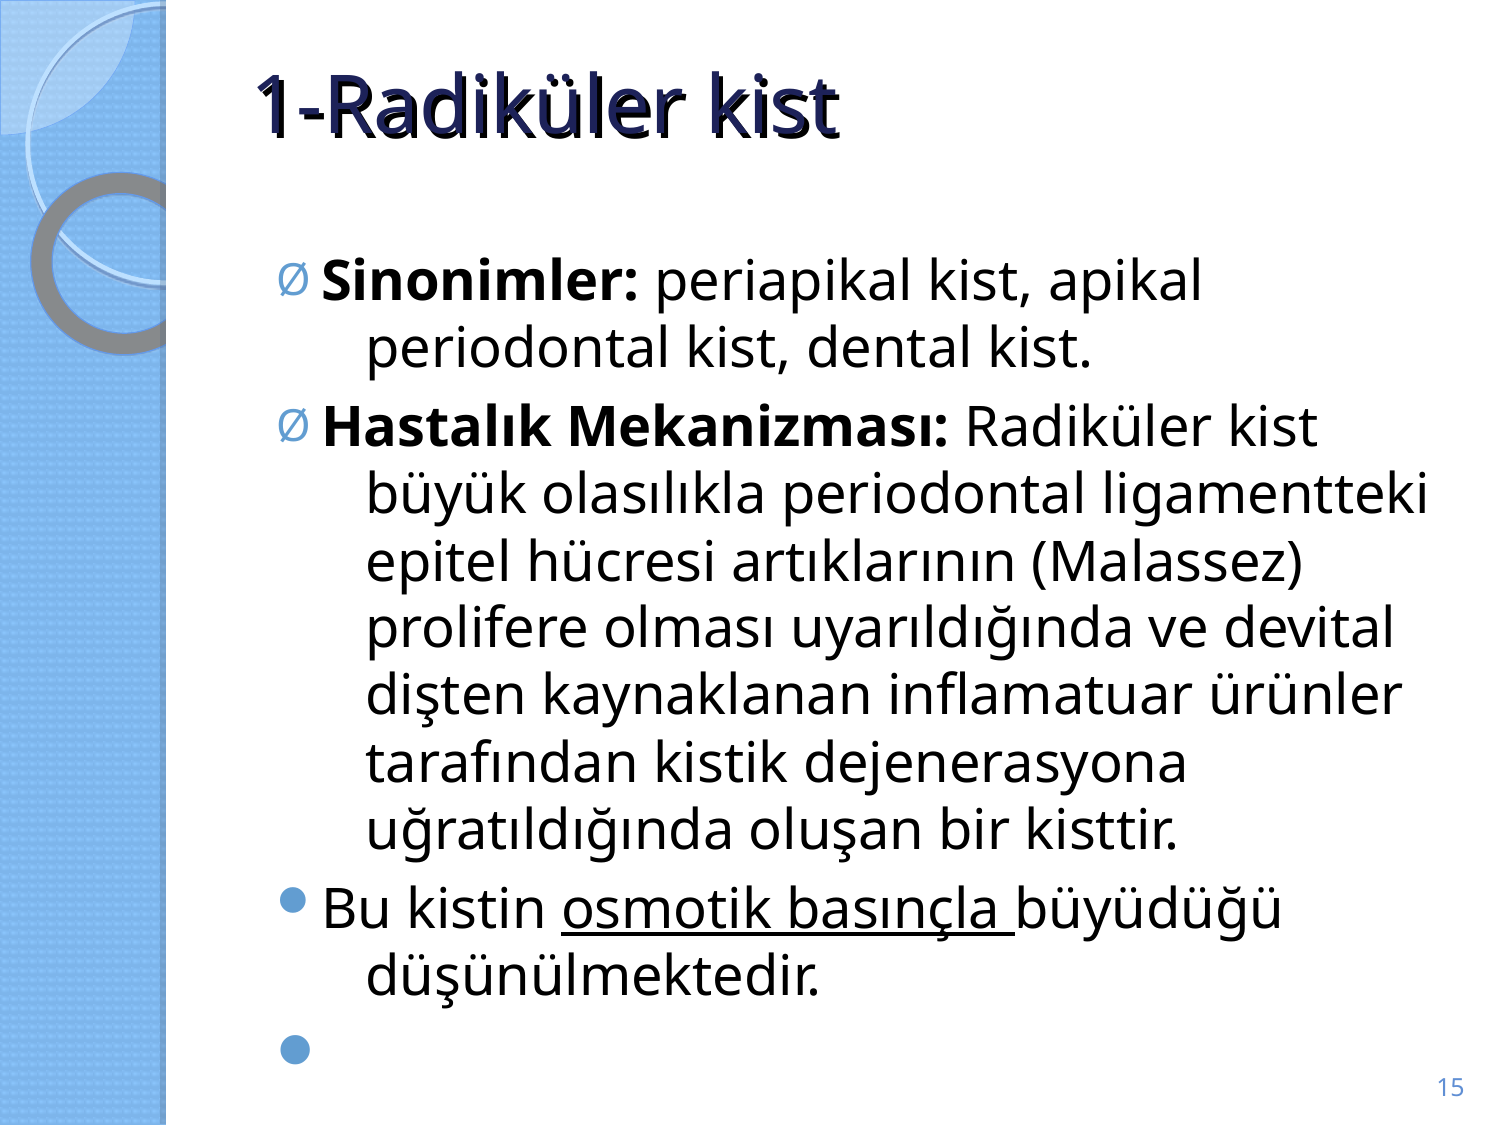

# 1-Radiküler kist
Sinonimler: periapikal kist, apikal periodontal kist, dental kist.
Hastalık Mekanizması: Radiküler kist büyük olasılıkla periodontal ligamentteki epitel hücresi artıklarının (Malassez) prolifere olması uyarıldığında ve devital dişten kaynaklanan inflamatuar ürünler tarafından kistik dejenerasyona uğratıldığında oluşan bir kisttir.
Bu kistin osmotik basınçla büyüdüğü düşünülmektedir.
15